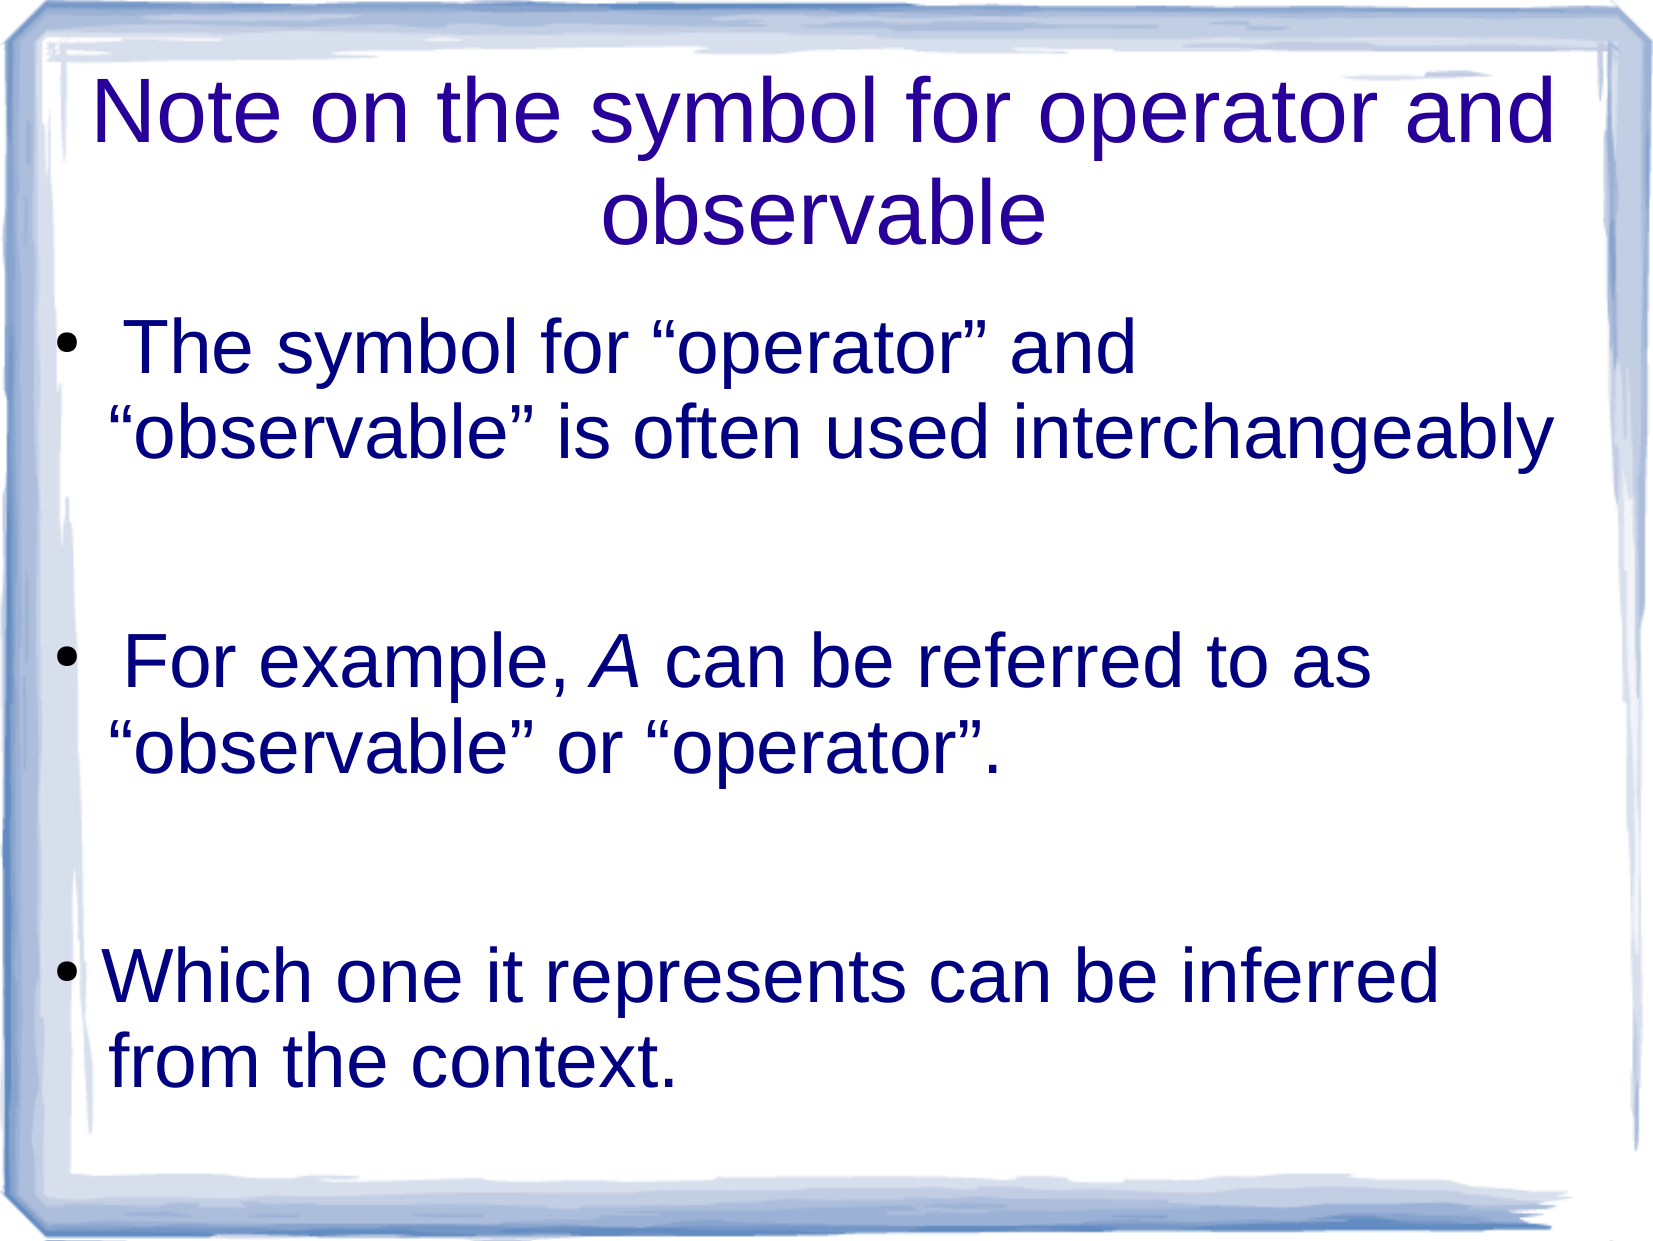

# Note on the symbol for operator and observable
 The symbol for “operator” and “observable” is often used interchangeably
 For example, A can be referred to as “observable” or “operator”.
 Which one it represents can be inferred from the context.